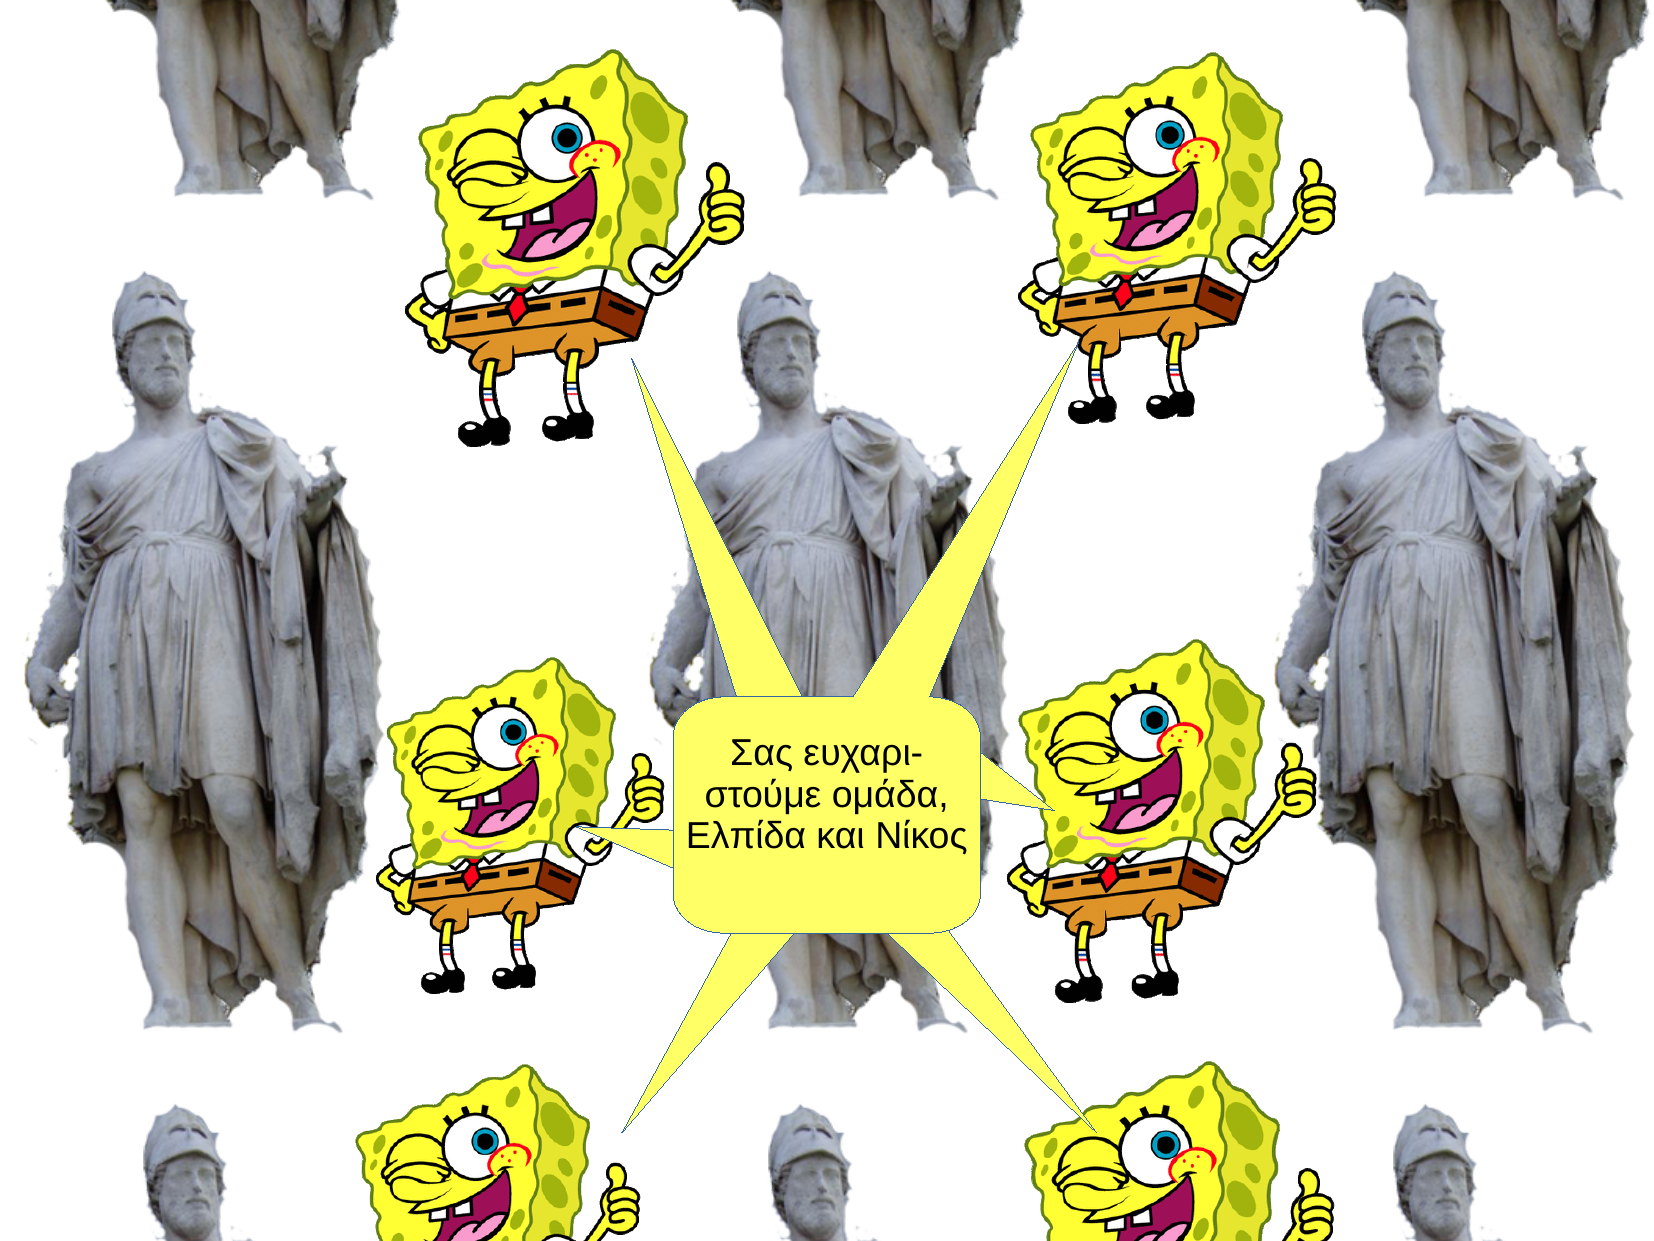

Σας ευχαρι-
στούμε ομάδα,
Ελπίδα και Νίκος